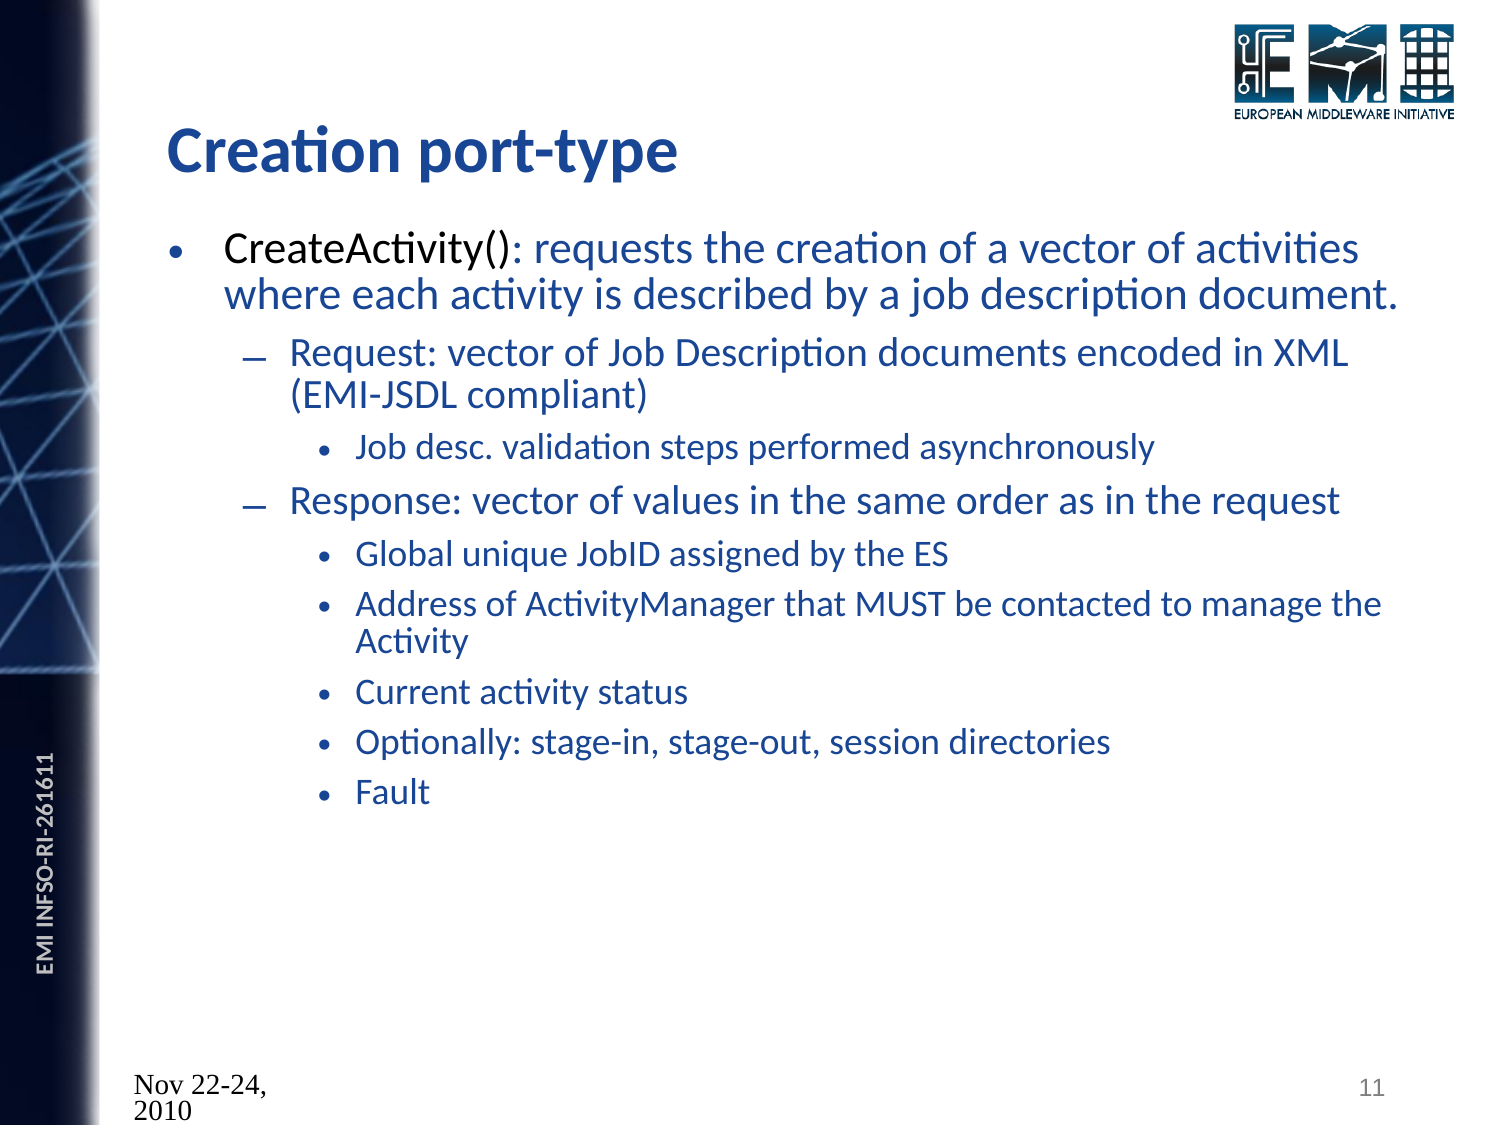

Creation port-type
# CreateActivity(): requests the creation of a vector of activities where each activity is described by a job description document.
Request: vector of Job Description documents encoded in XML (EMI-JSDL compliant)
Job desc. validation steps performed asynchronously
Response: vector of values in the same order as in the request
Global unique JobID assigned by the ES
Address of ActivityManager that MUST be contacted to manage the Activity
Current activity status
Optionally: stage-in, stage-out, session directories
Fault
Nov 22-24, 2010